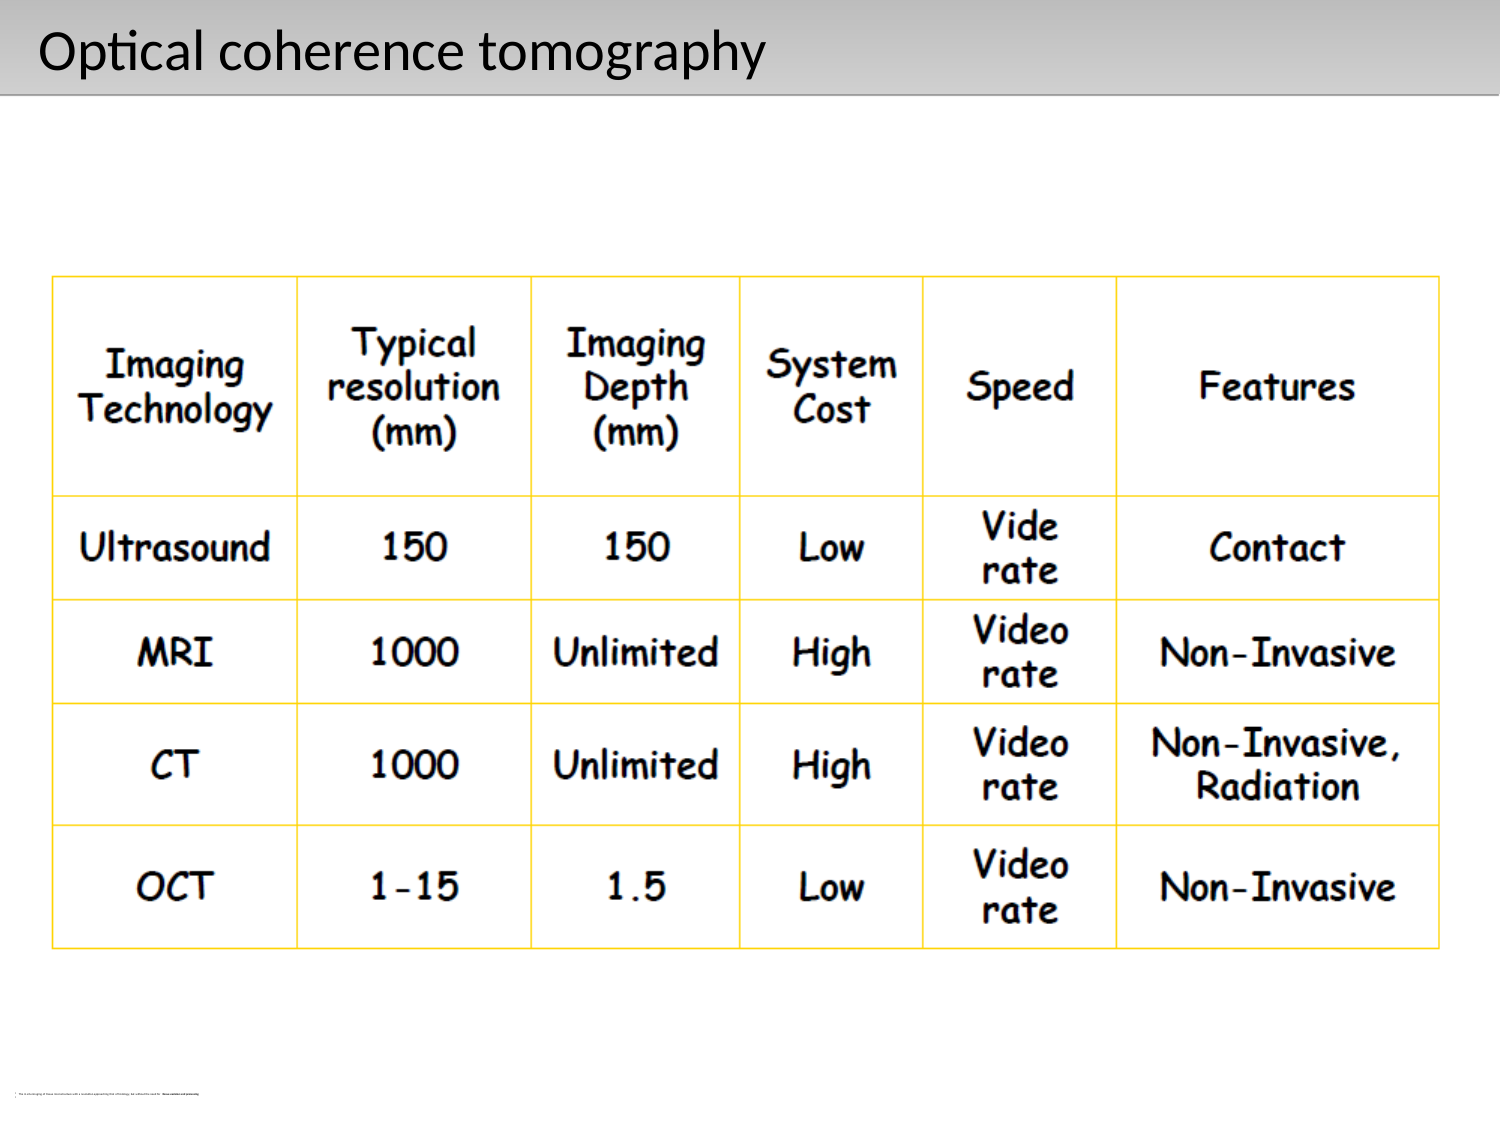

# Optical coherence tomography
The in situ imaging of tissue microstructure with a resolution approaching that of histology, but without the need for tissue excision and processing